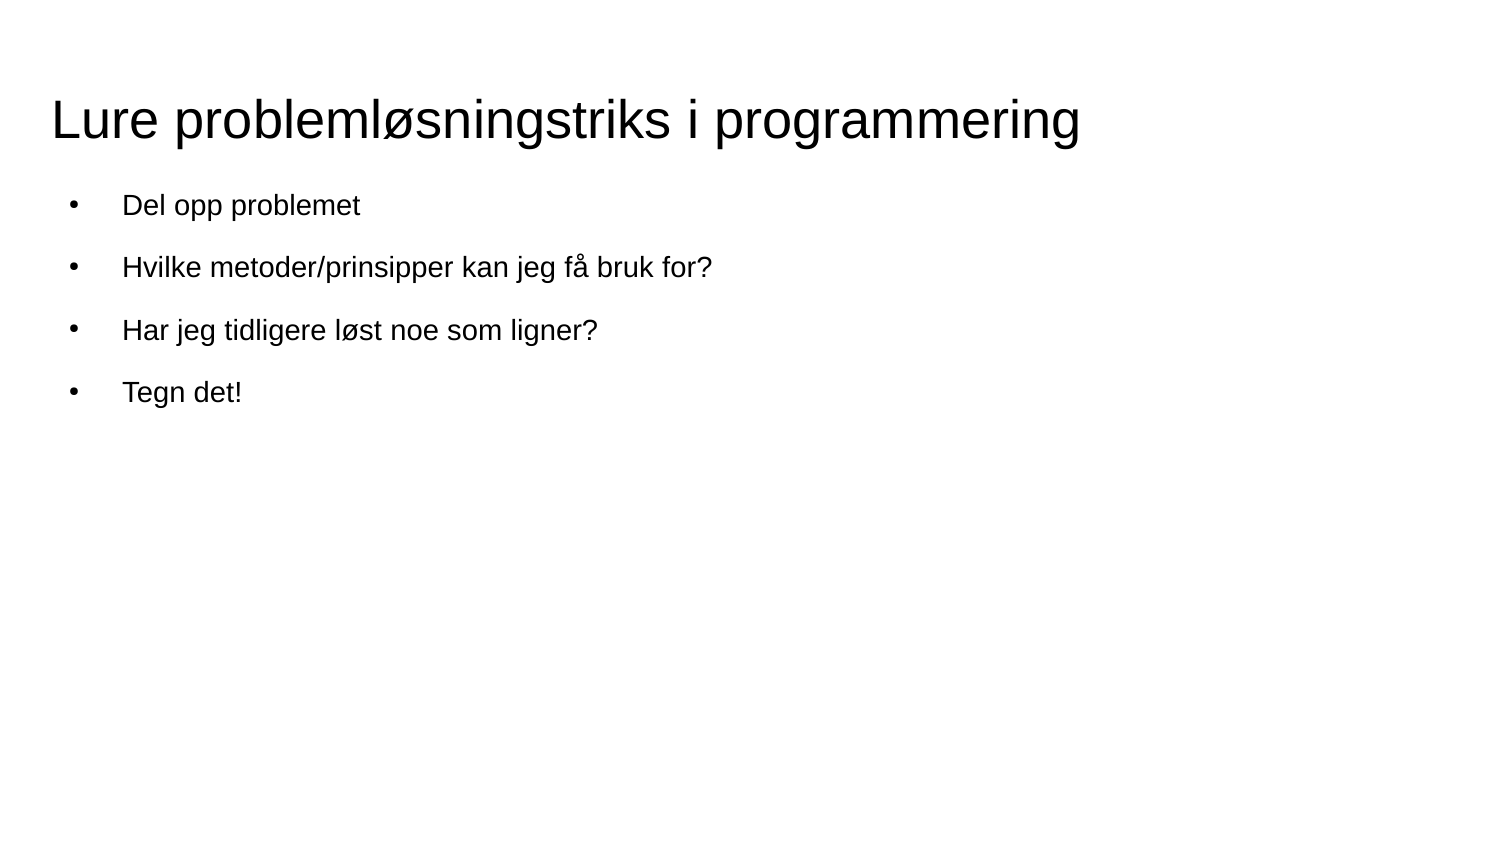

# Lure problemløsningstriks i programmering
Del opp problemet
Hvilke metoder/prinsipper kan jeg få bruk for?
Har jeg tidligere løst noe som ligner?
Tegn det!